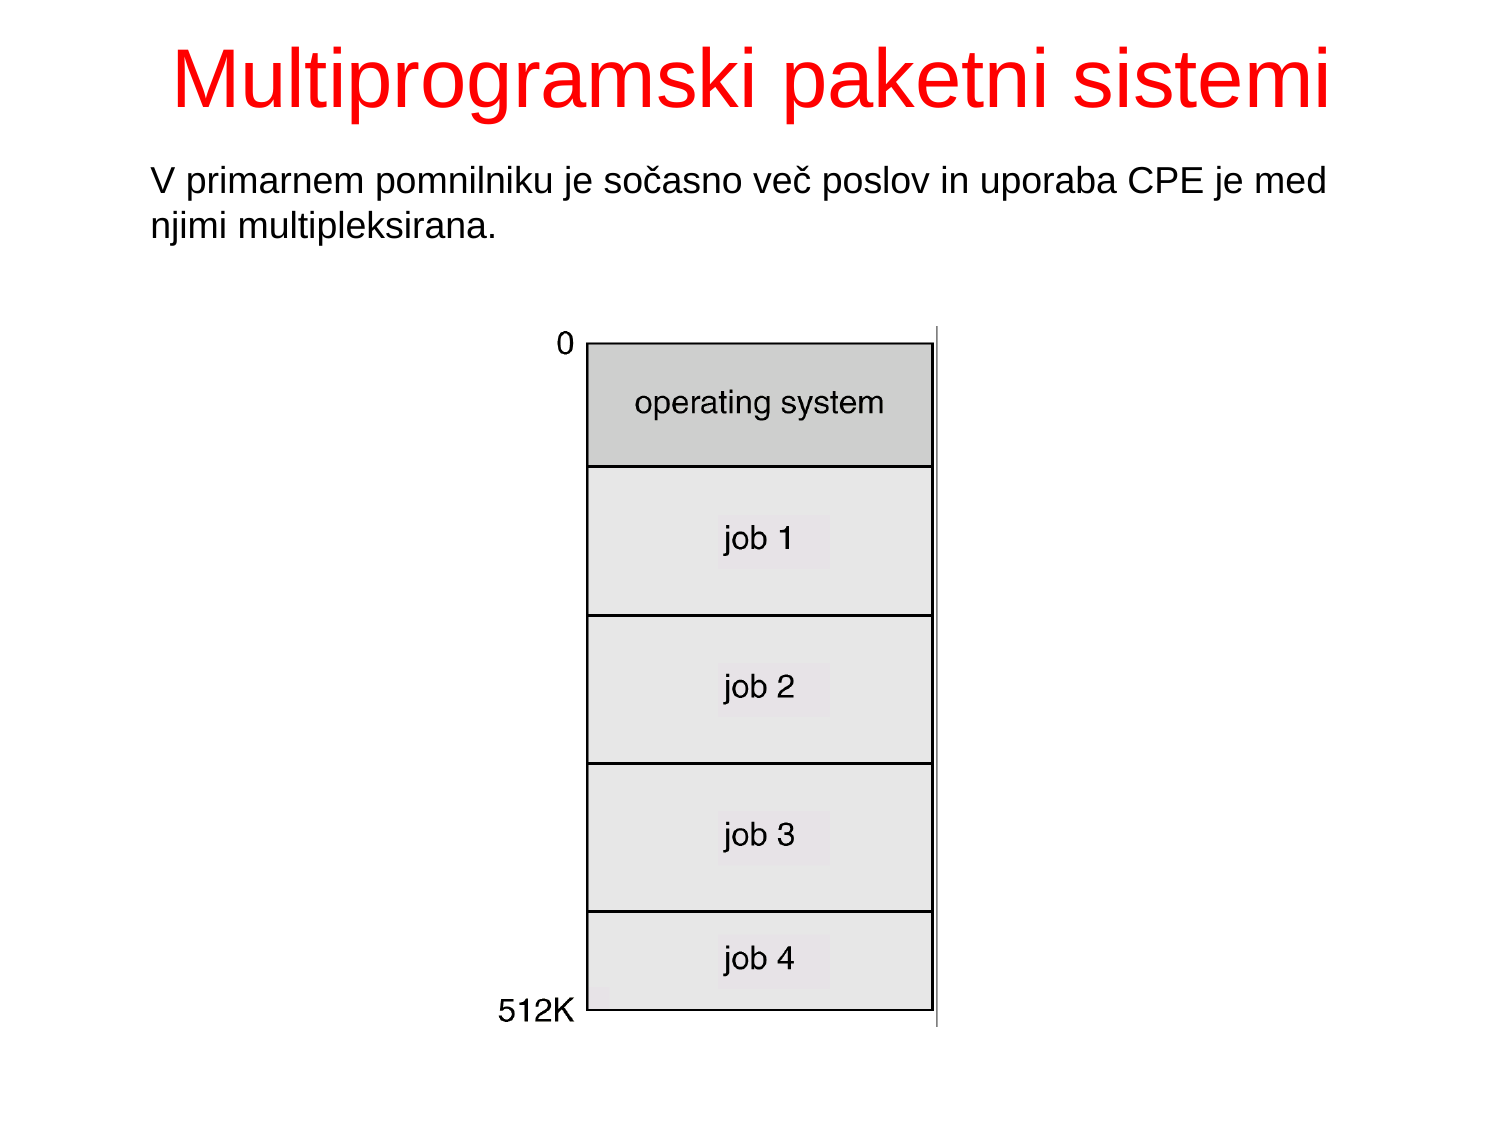

# Multiprogramski paketni sistemi
V primarnem pomnilniku je sočasno več poslov in uporaba CPE je med njimi multipleksirana.